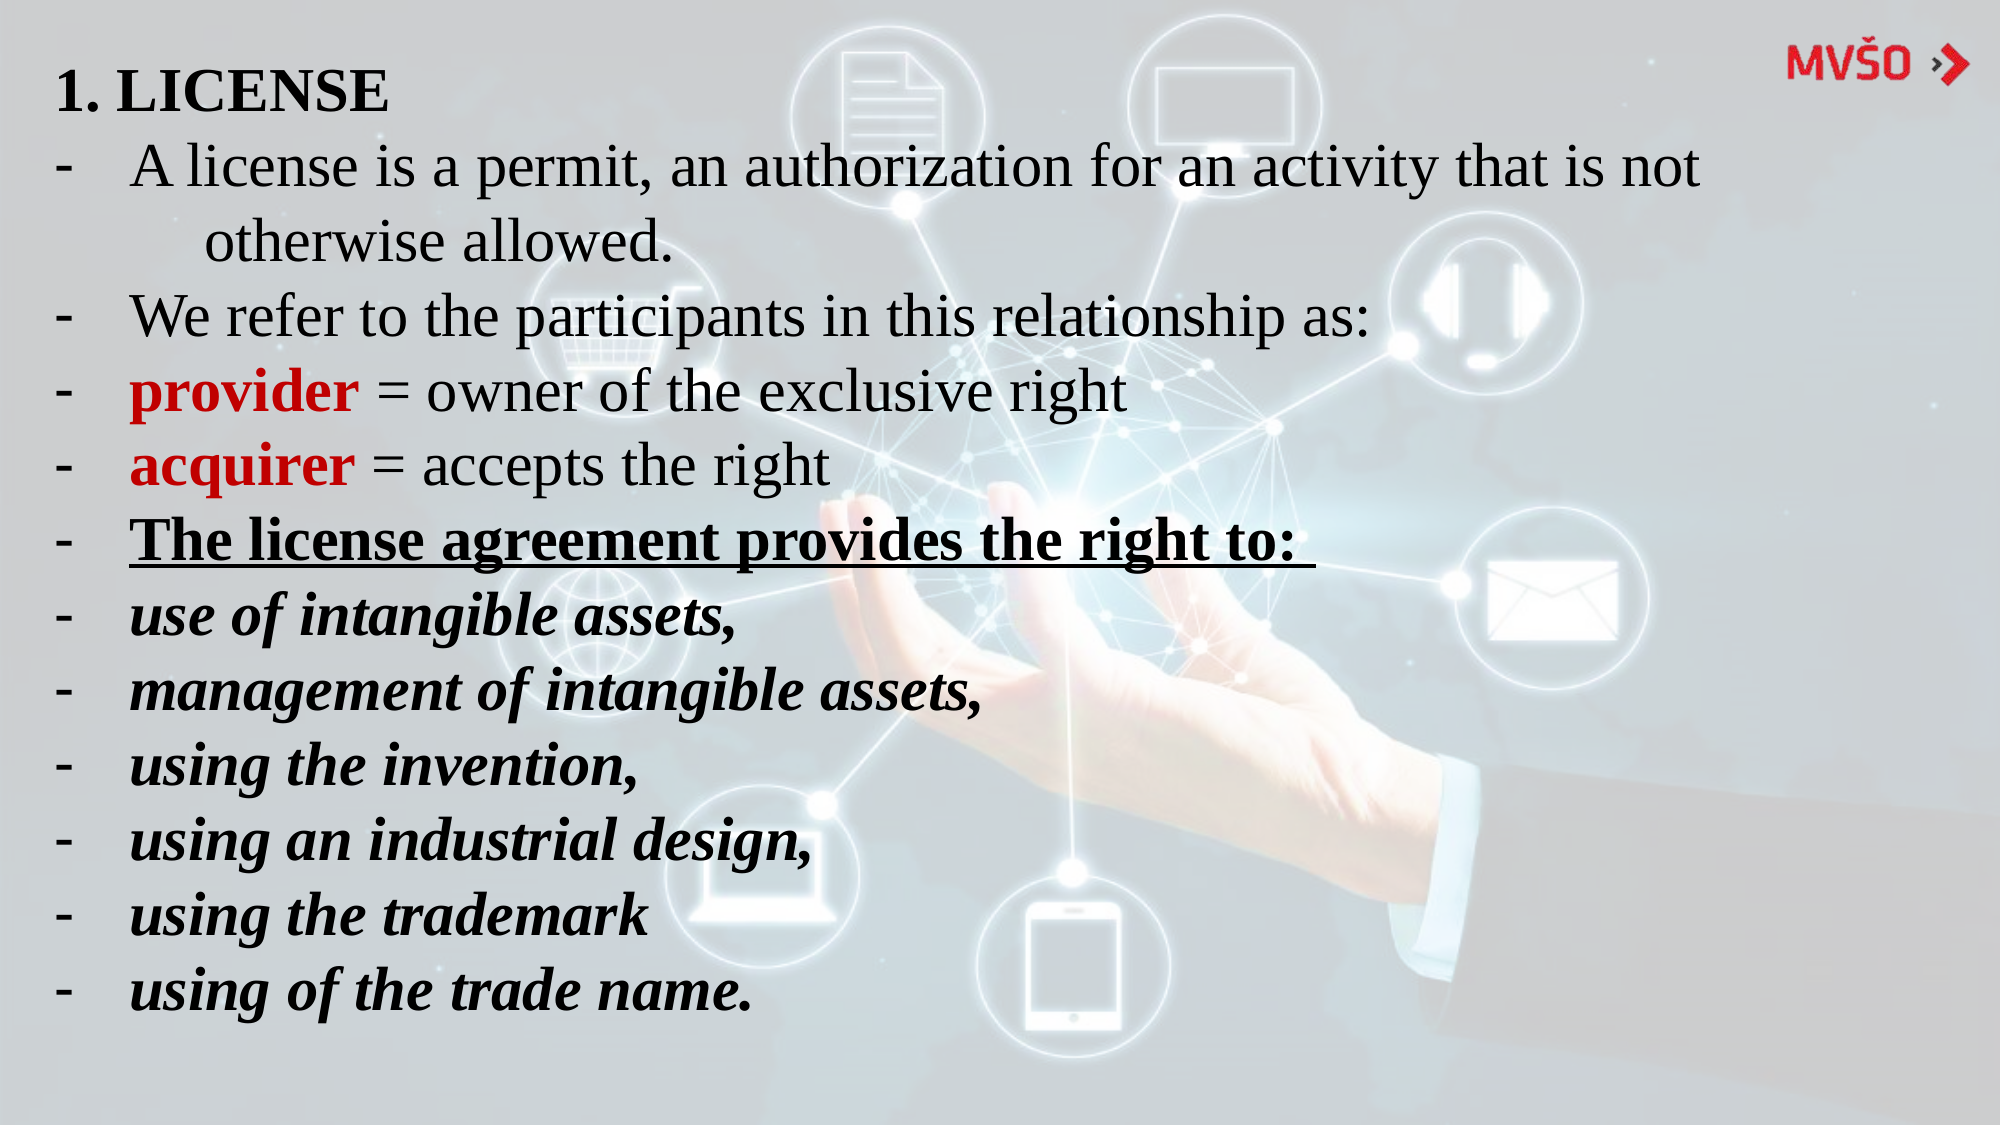

1. LICENSE
A license is a permit, an authorization for an activity that is not otherwise allowed.
We refer to the participants in this relationship as:
provider = owner of the exclusive right
acquirer = accepts the right
The license agreement provides the right to:
use of intangible assets,
management of intangible assets,
using the invention,
using an industrial design,
using the trademark
using of the trade name.